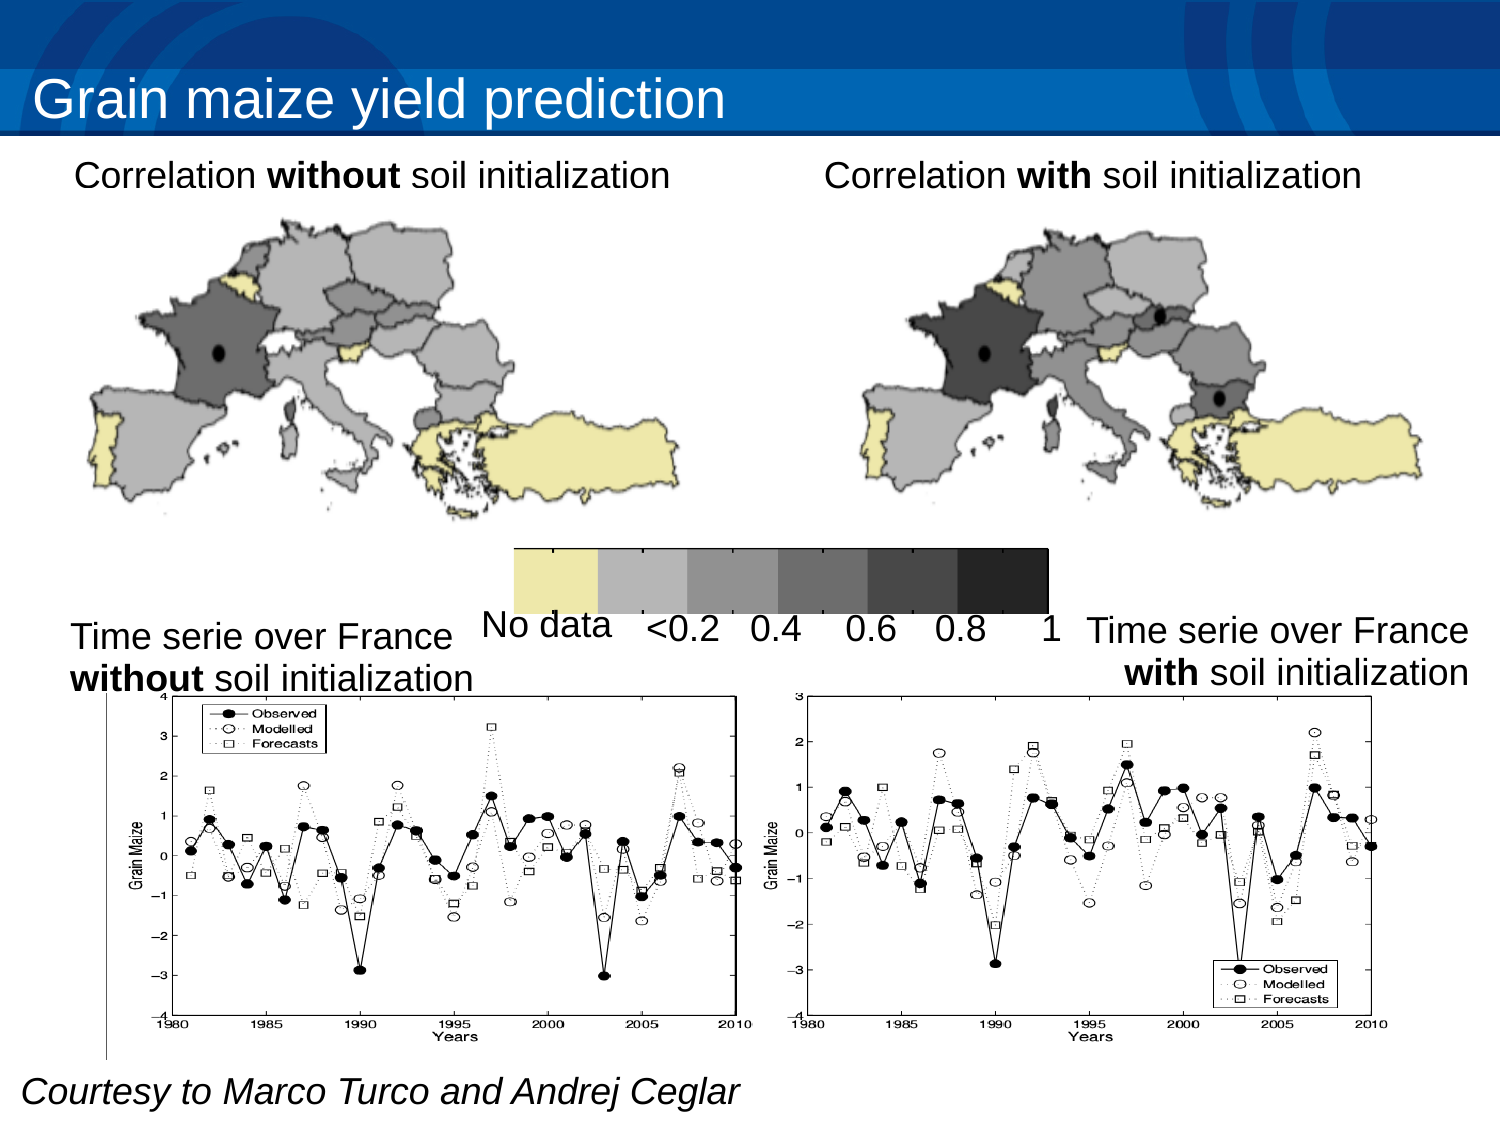

# Grain maize yield prediction
Correlation without soil initialization
Correlation with soil initialization
month of SPEI
No data
<0.2
0.4
0.6
0.8
1
Time serie over France
 with soil initialization
Time serie over France
without soil initialization
Courtesy to Marco Turco and Andrej Ceglar